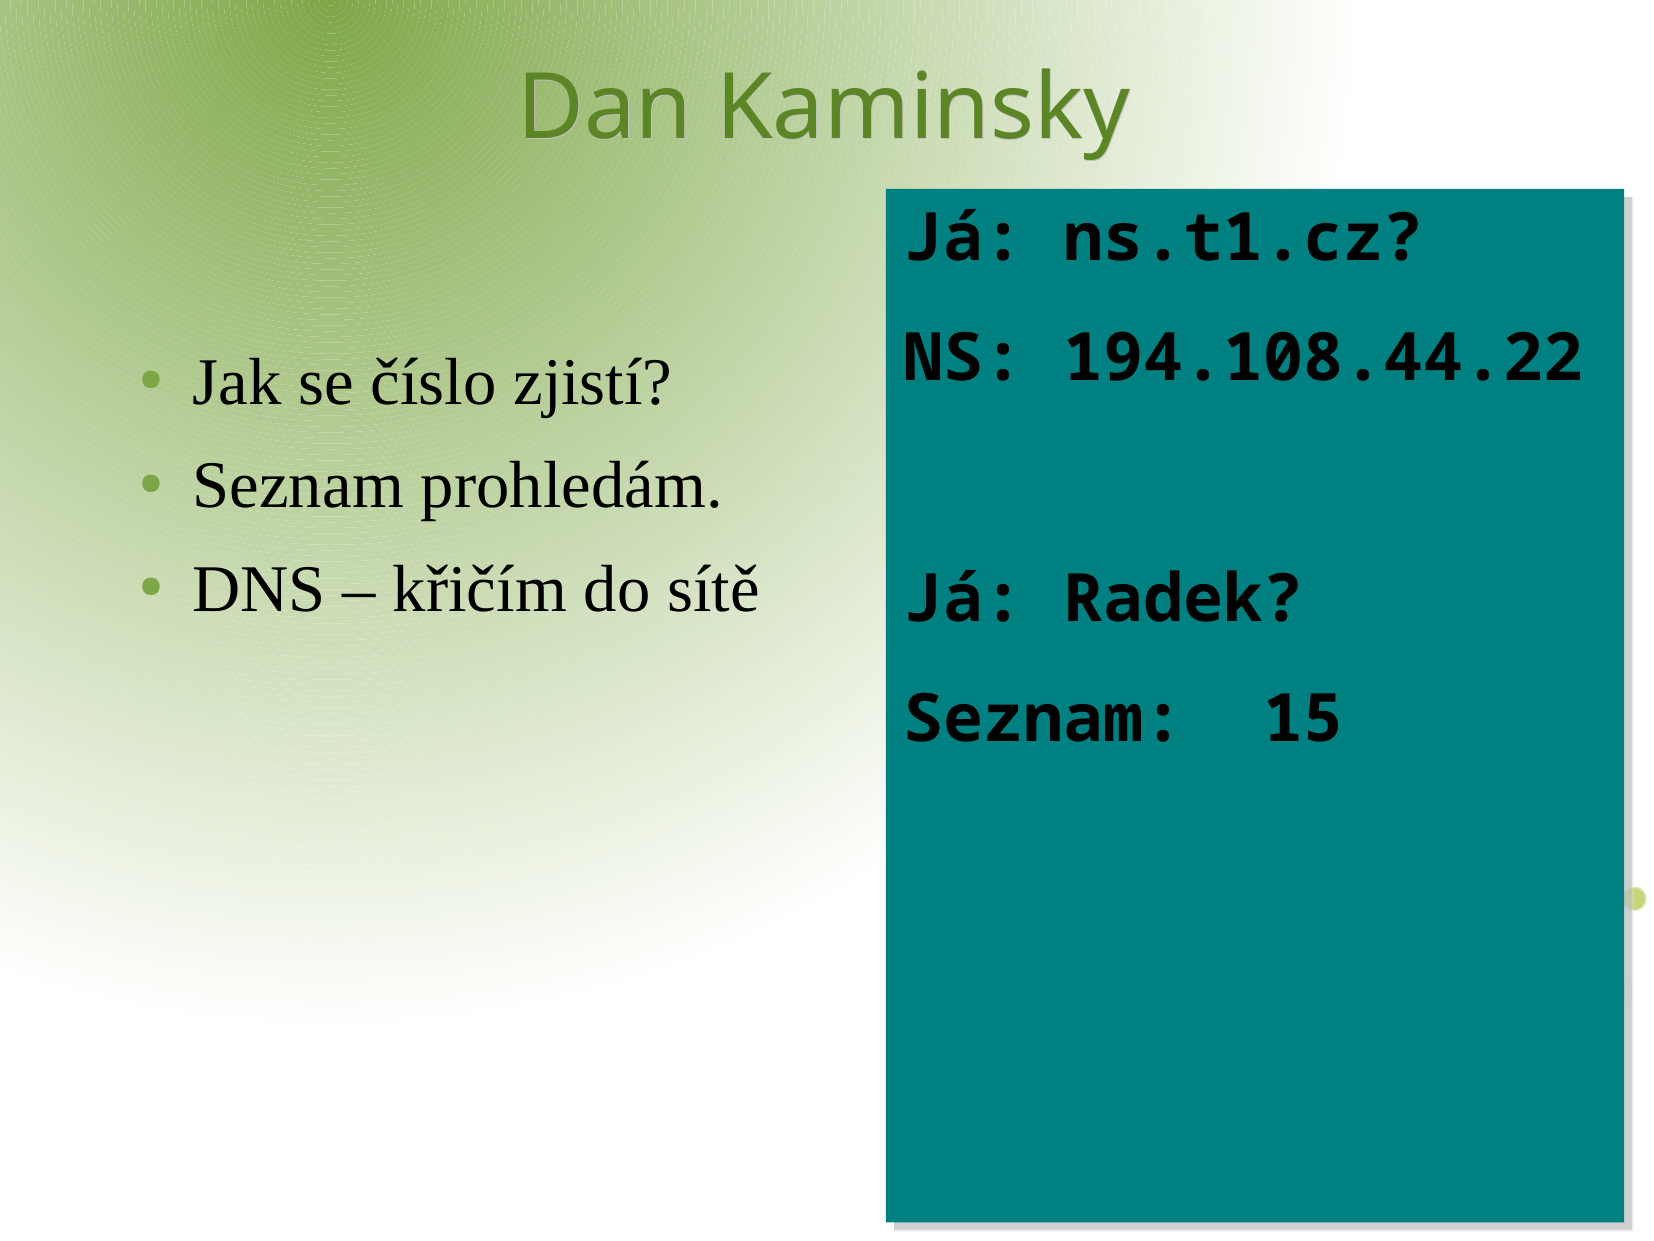

# Dan Kaminsky
Já: ns.t1.cz?
NS: 194.108.44.22
Já: Radek?
Seznam: 15
Jak se číslo zjistí?
Seznam prohledám.
DNS – křičím do sítě